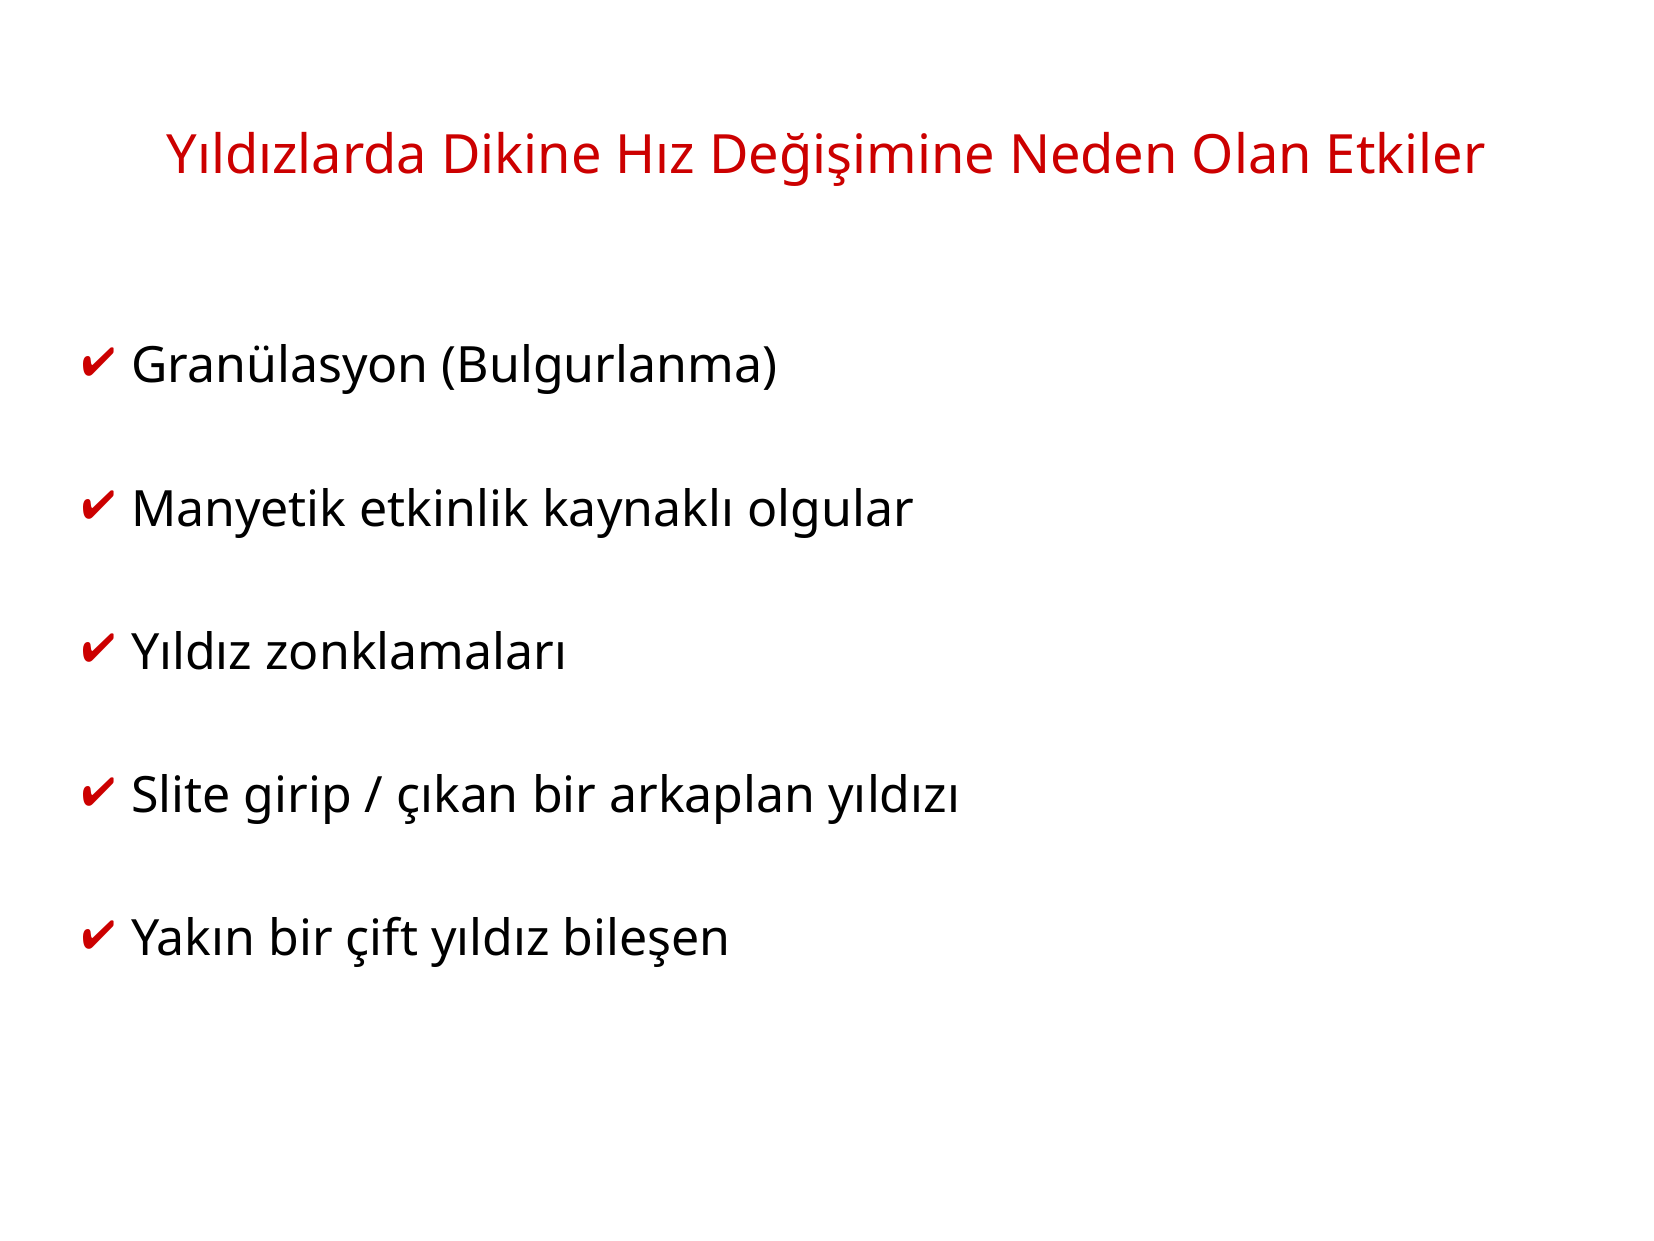

# Yıldızlarda Dikine Hız Değişimine Neden Olan Etkiler
 Granülasyon (Bulgurlanma)
 Manyetik etkinlik kaynaklı olgular
 Yıldız zonklamaları
 Slite girip / çıkan bir arkaplan yıldızı
 Yakın bir çift yıldız bileşen